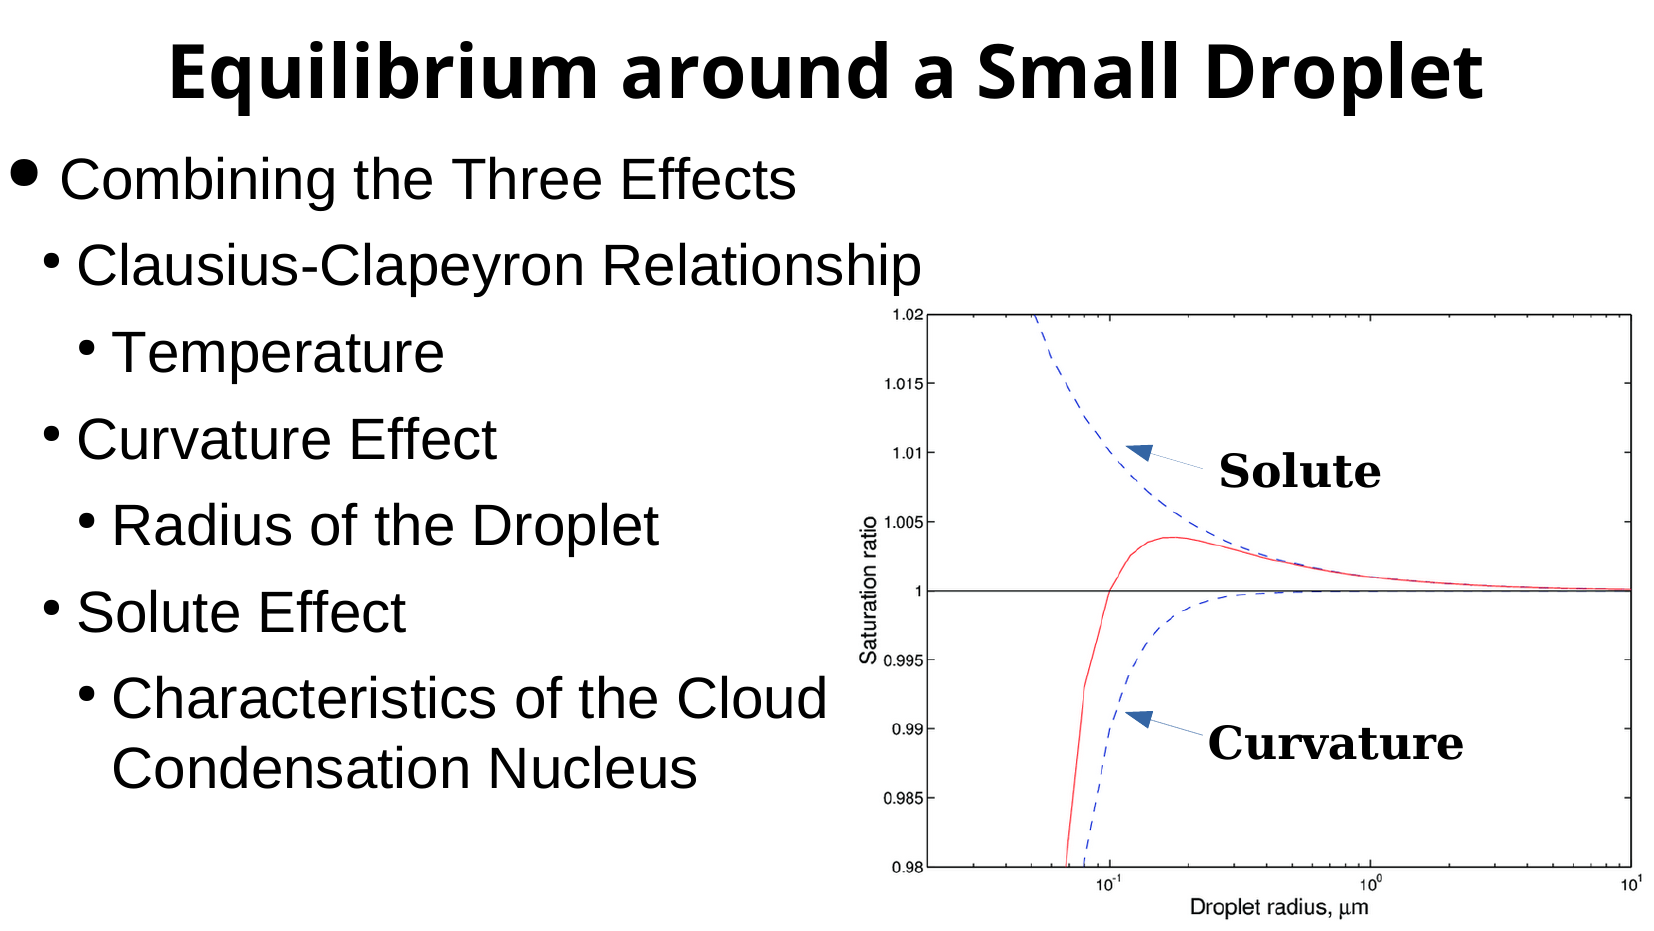

# Equilibrium around a Small Droplet
 Combining the Three Effects
Clausius-Clapeyron Relationship
Temperature
Curvature Effect
Radius of the Droplet
Solute Effect
Characteristics of the Cloud Condensation Nucleus
Solute
Curvature